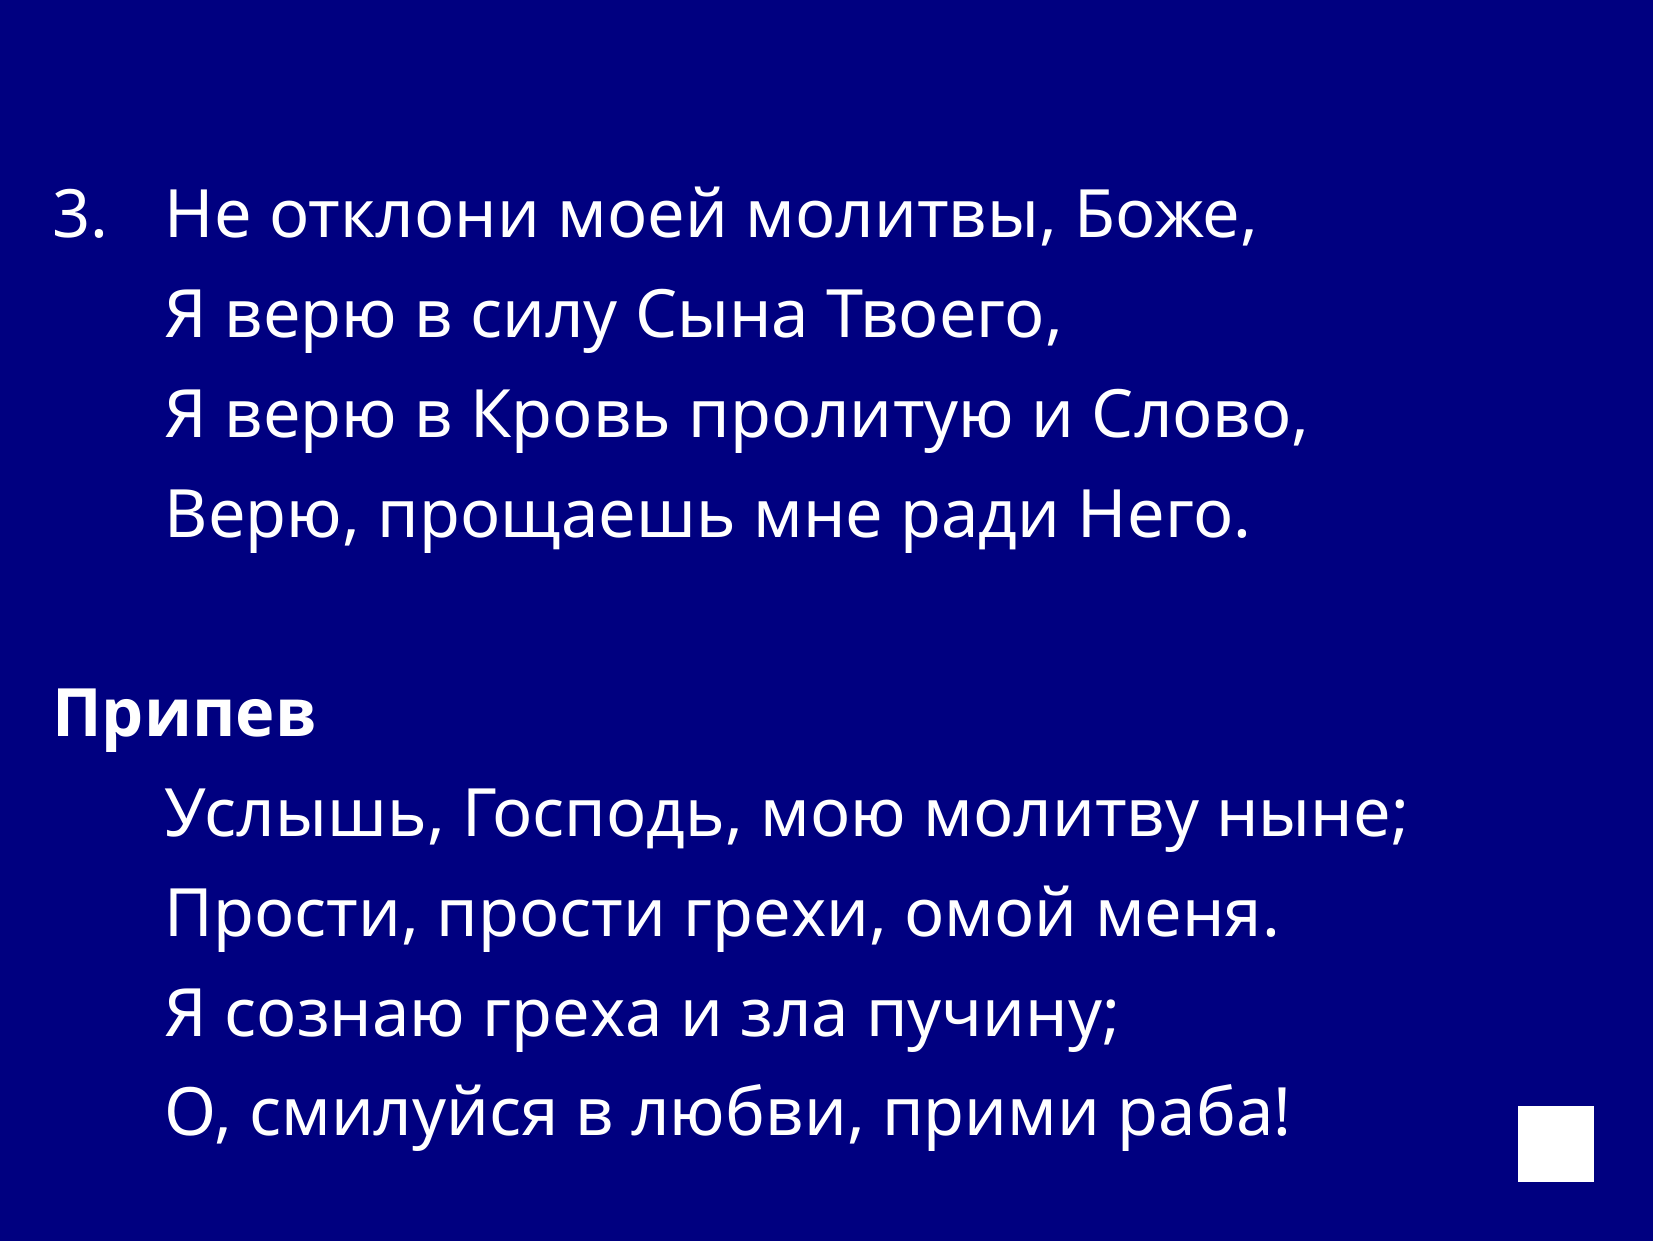

3.	Не отклони моей молитвы, Боже,
	Я верю в силу Сына Твоего,
	Я верю в Кровь пролитую и Слово,
	Верю, прощаешь мне ради Него.
Припев
	Услышь, Господь, мою молитву ныне;
	Прости, прости грехи, омой меня.
	Я сознаю греха и зла пучину;
	О, смилуйся в любви, прими раба!